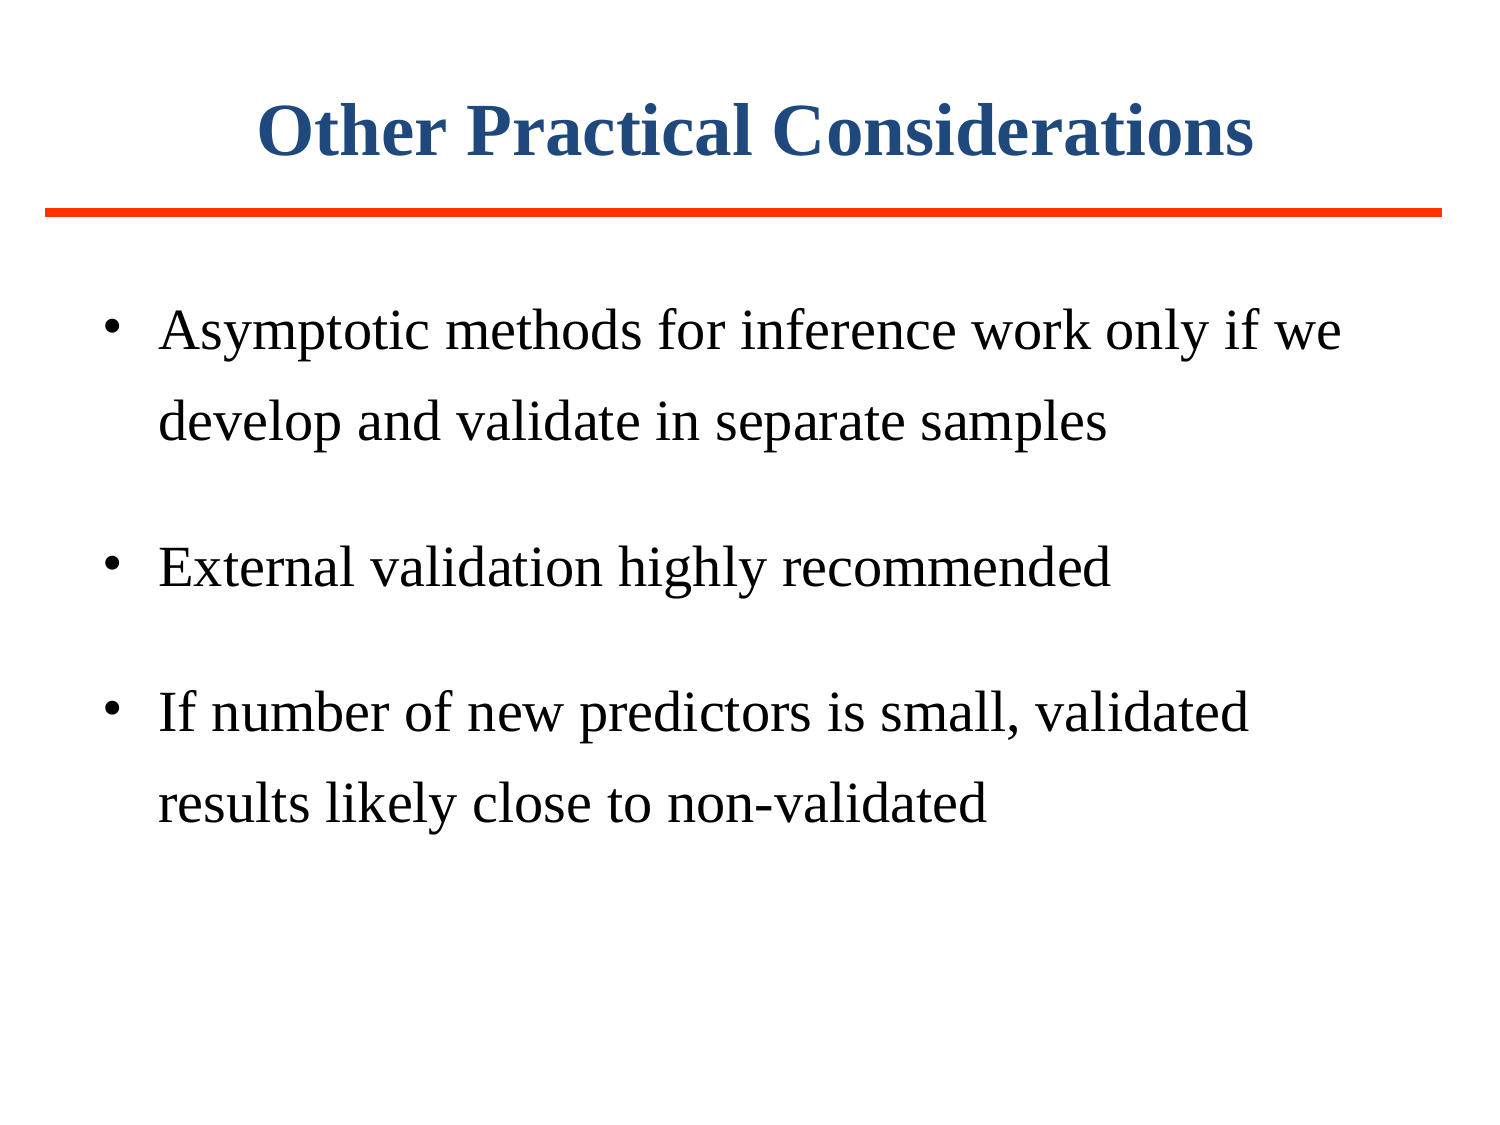

Other Practical Considerations
Asymptotic methods for inference work only if we develop and validate in separate samples
External validation highly recommended
If number of new predictors is small, validated results likely close to non-validated